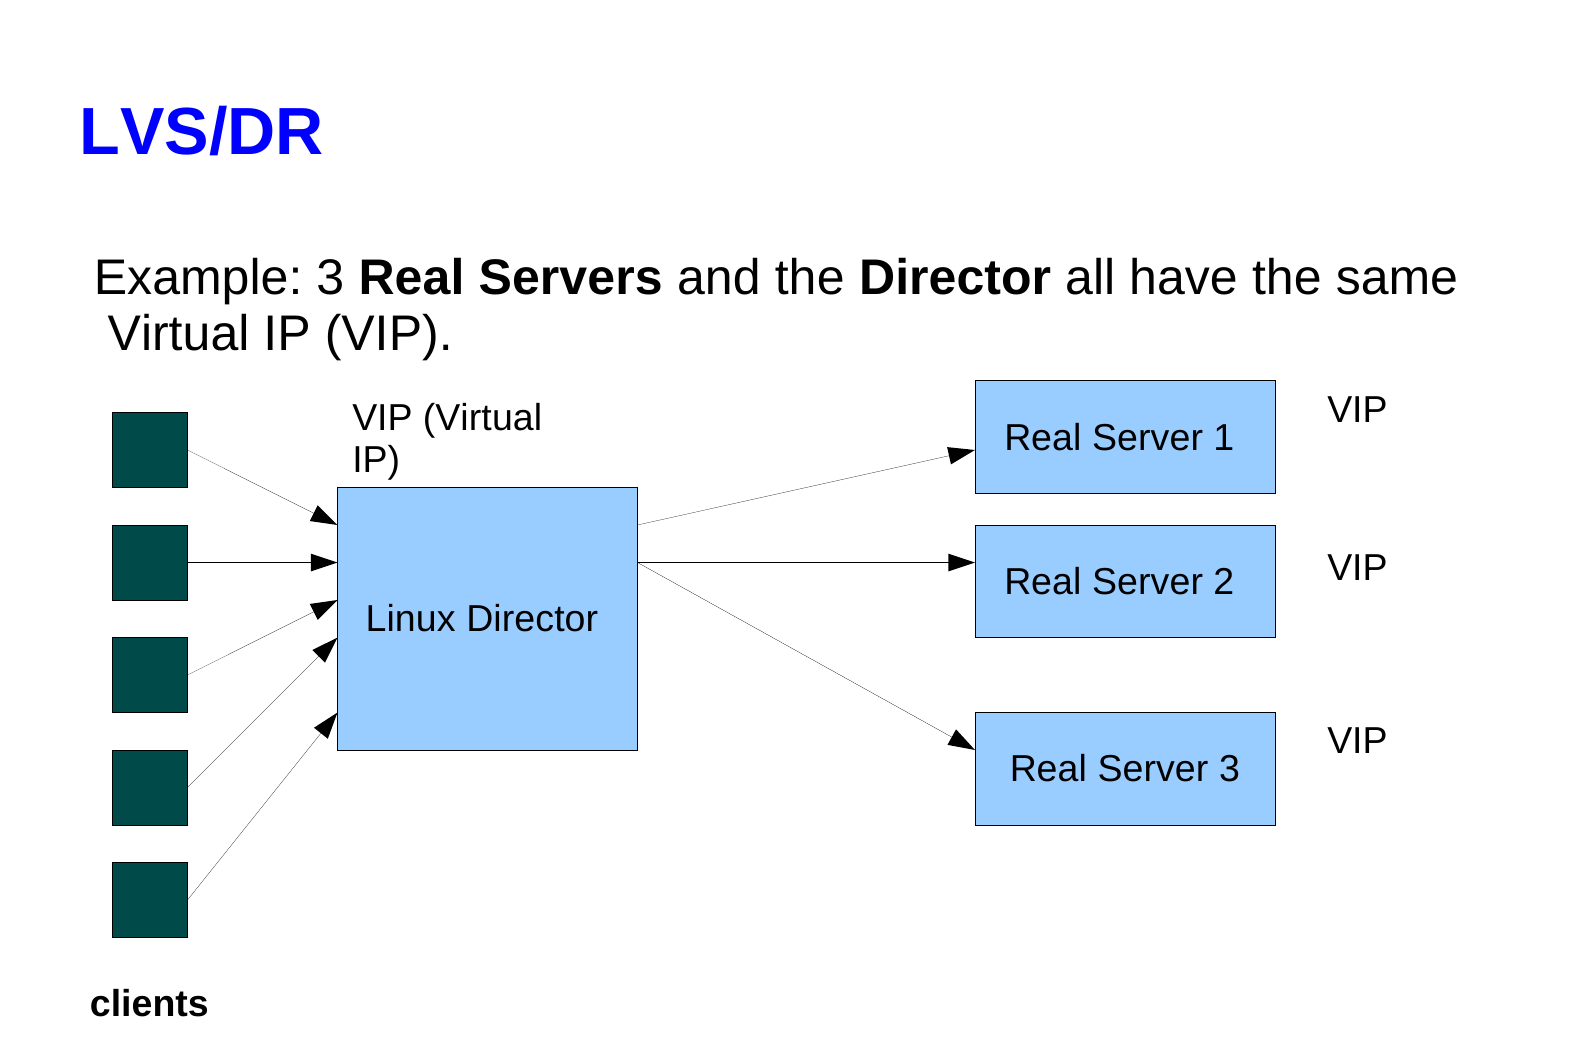

# LVS/DR
 Example: 3 Real Servers and the Director all have the same Virtual IP (VIP).
VIP
Real Server 1
VIP (Virtual IP)
Linux Director
Real Server 2
VIP
Real Server 3
VIP
clients